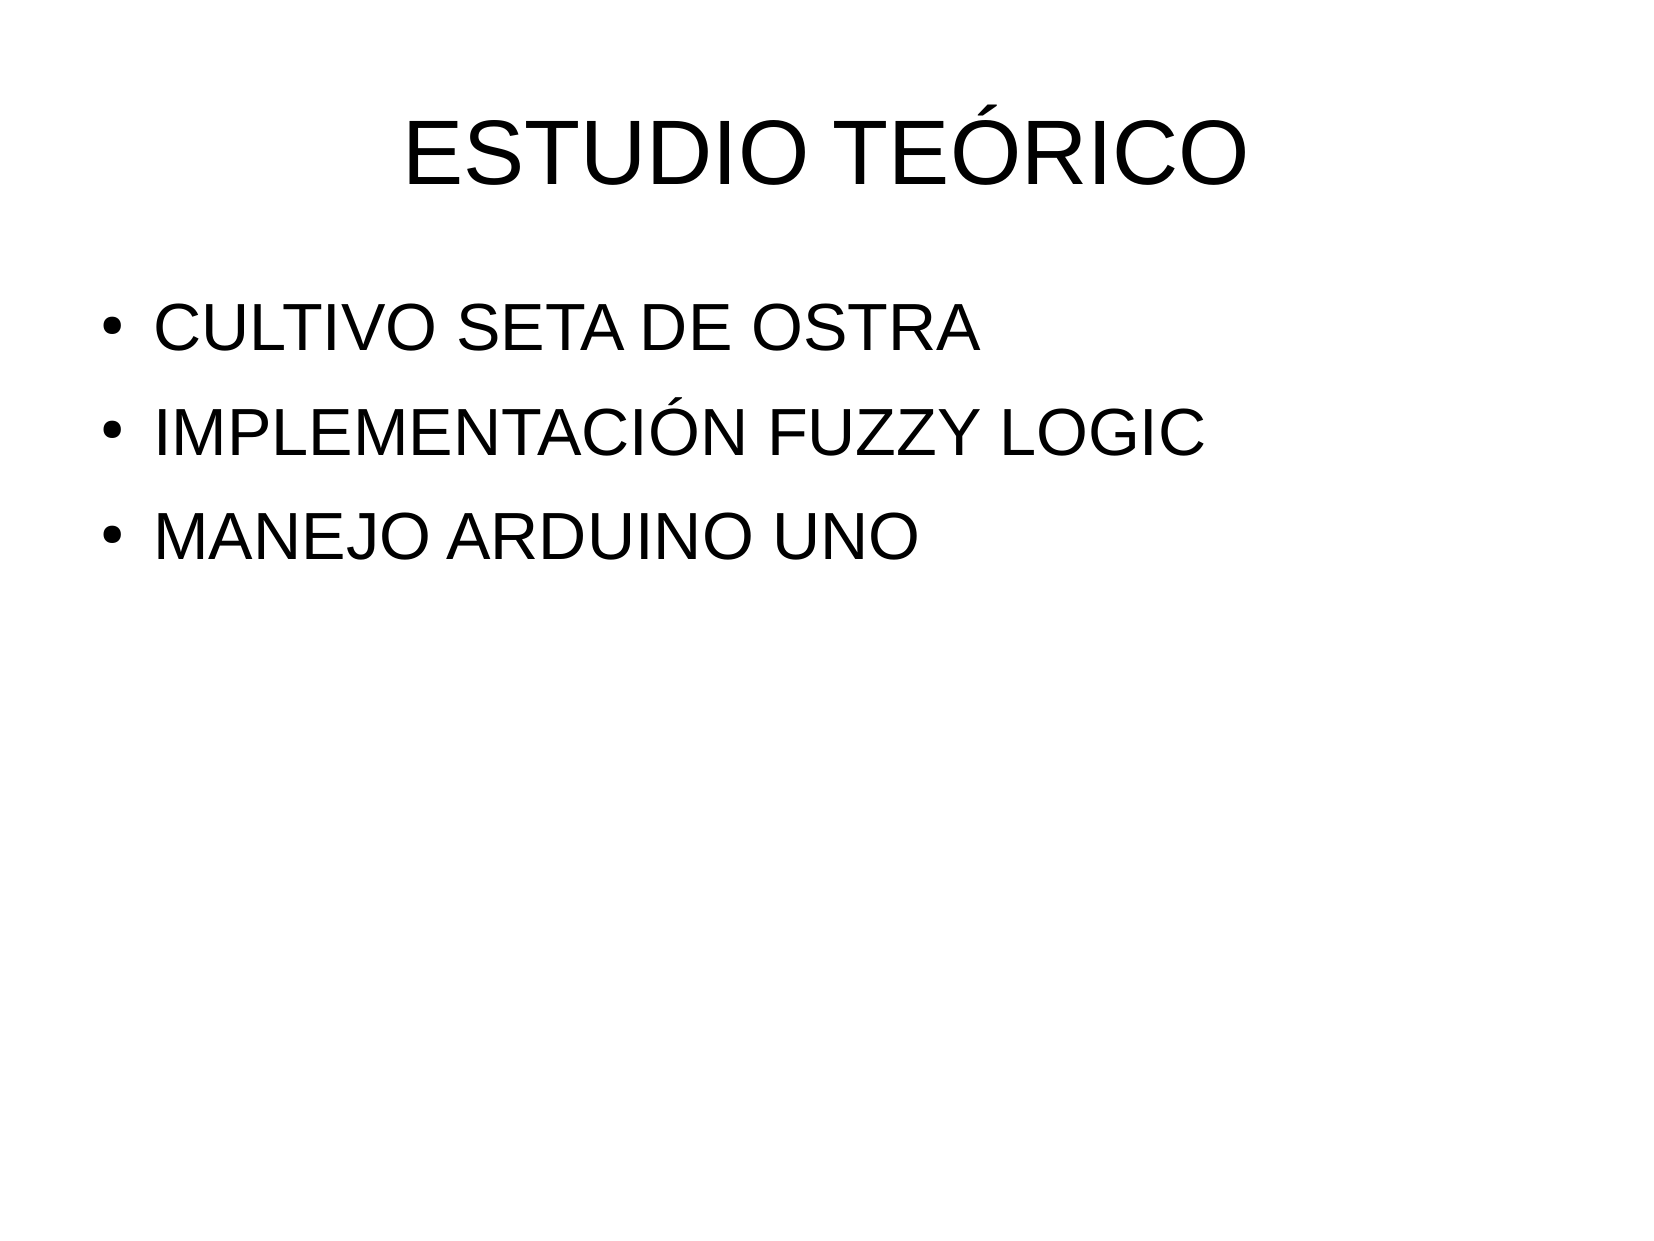

# ESTUDIO TEÓRICO
CULTIVO SETA DE OSTRA
IMPLEMENTACIÓN FUZZY LOGIC
MANEJO ARDUINO UNO